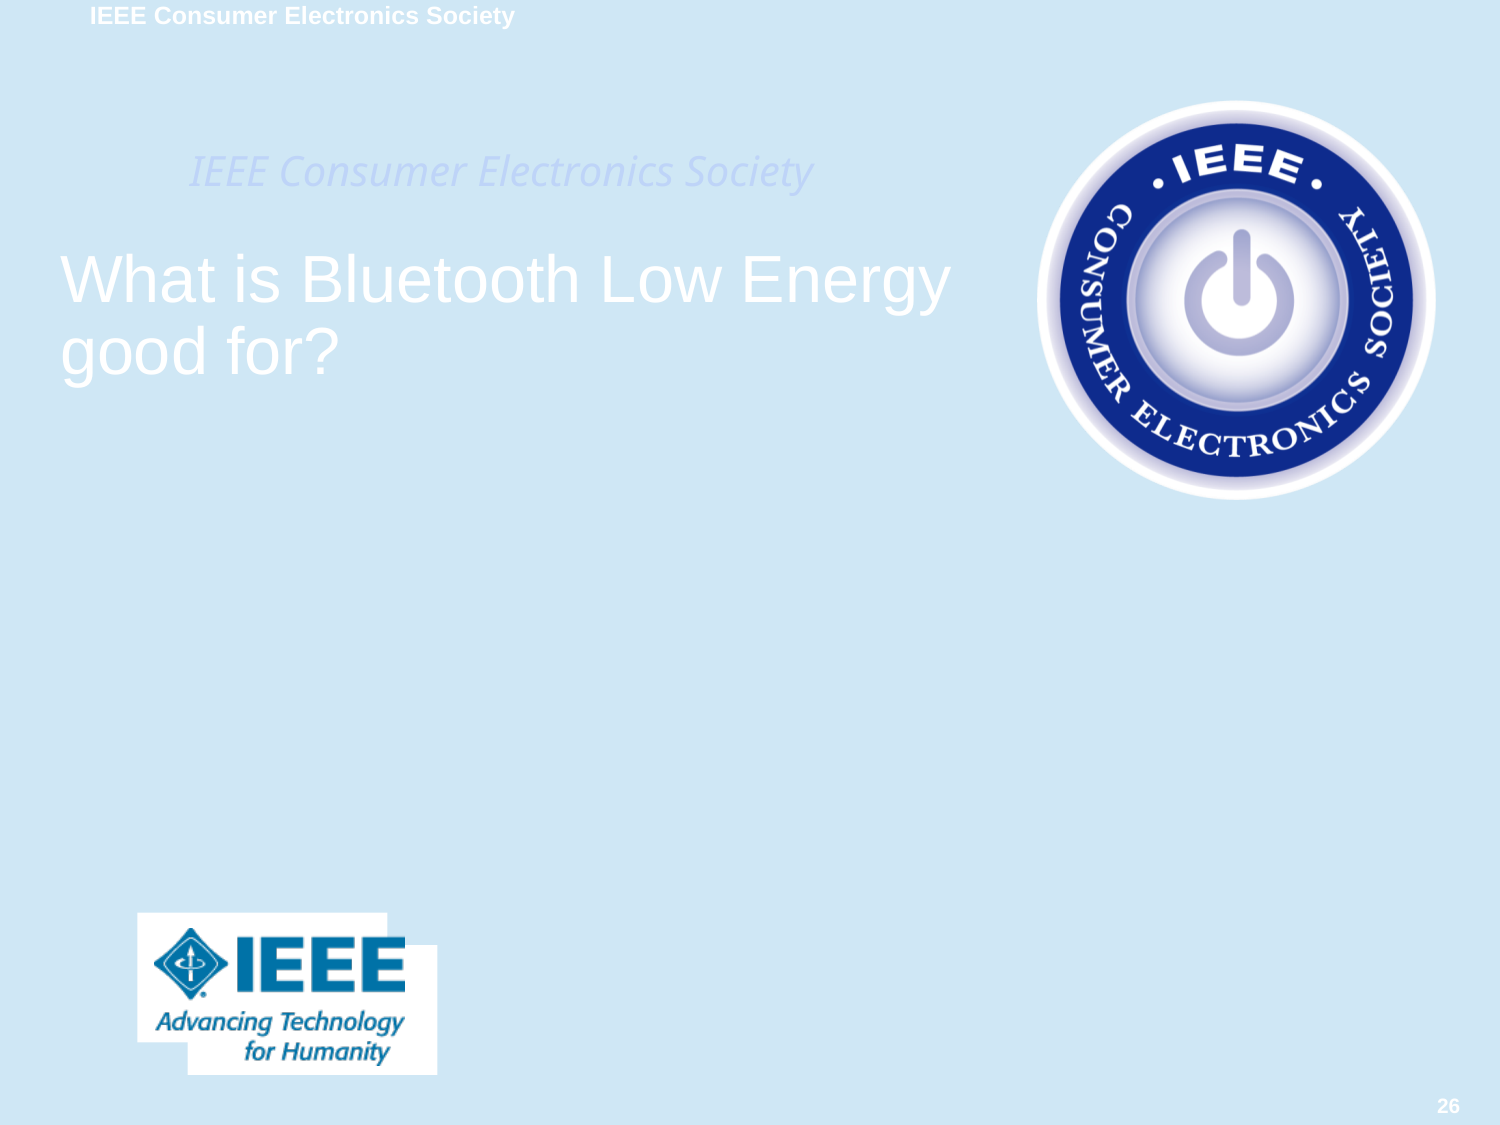

# IEEE Consumer Electronics Society
What is Bluetooth Low Energy good for?